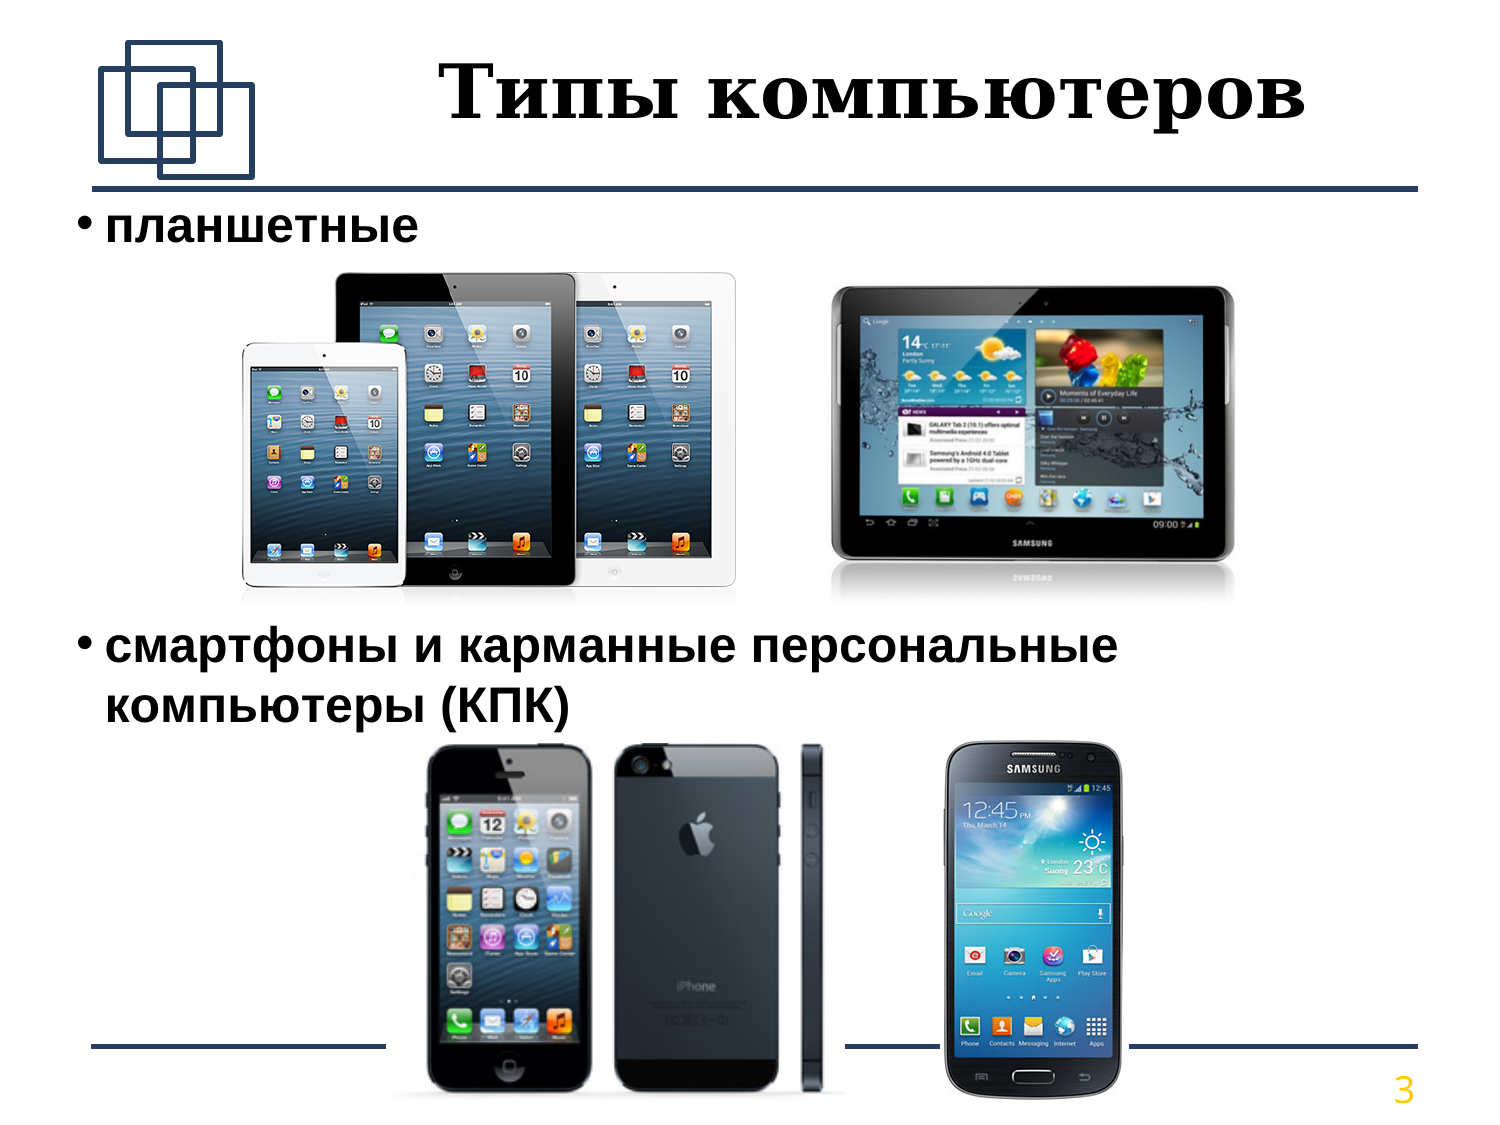

# Типы компьютеров
планшетные
смартфоны и карманные персональные компьютеры (КПК)